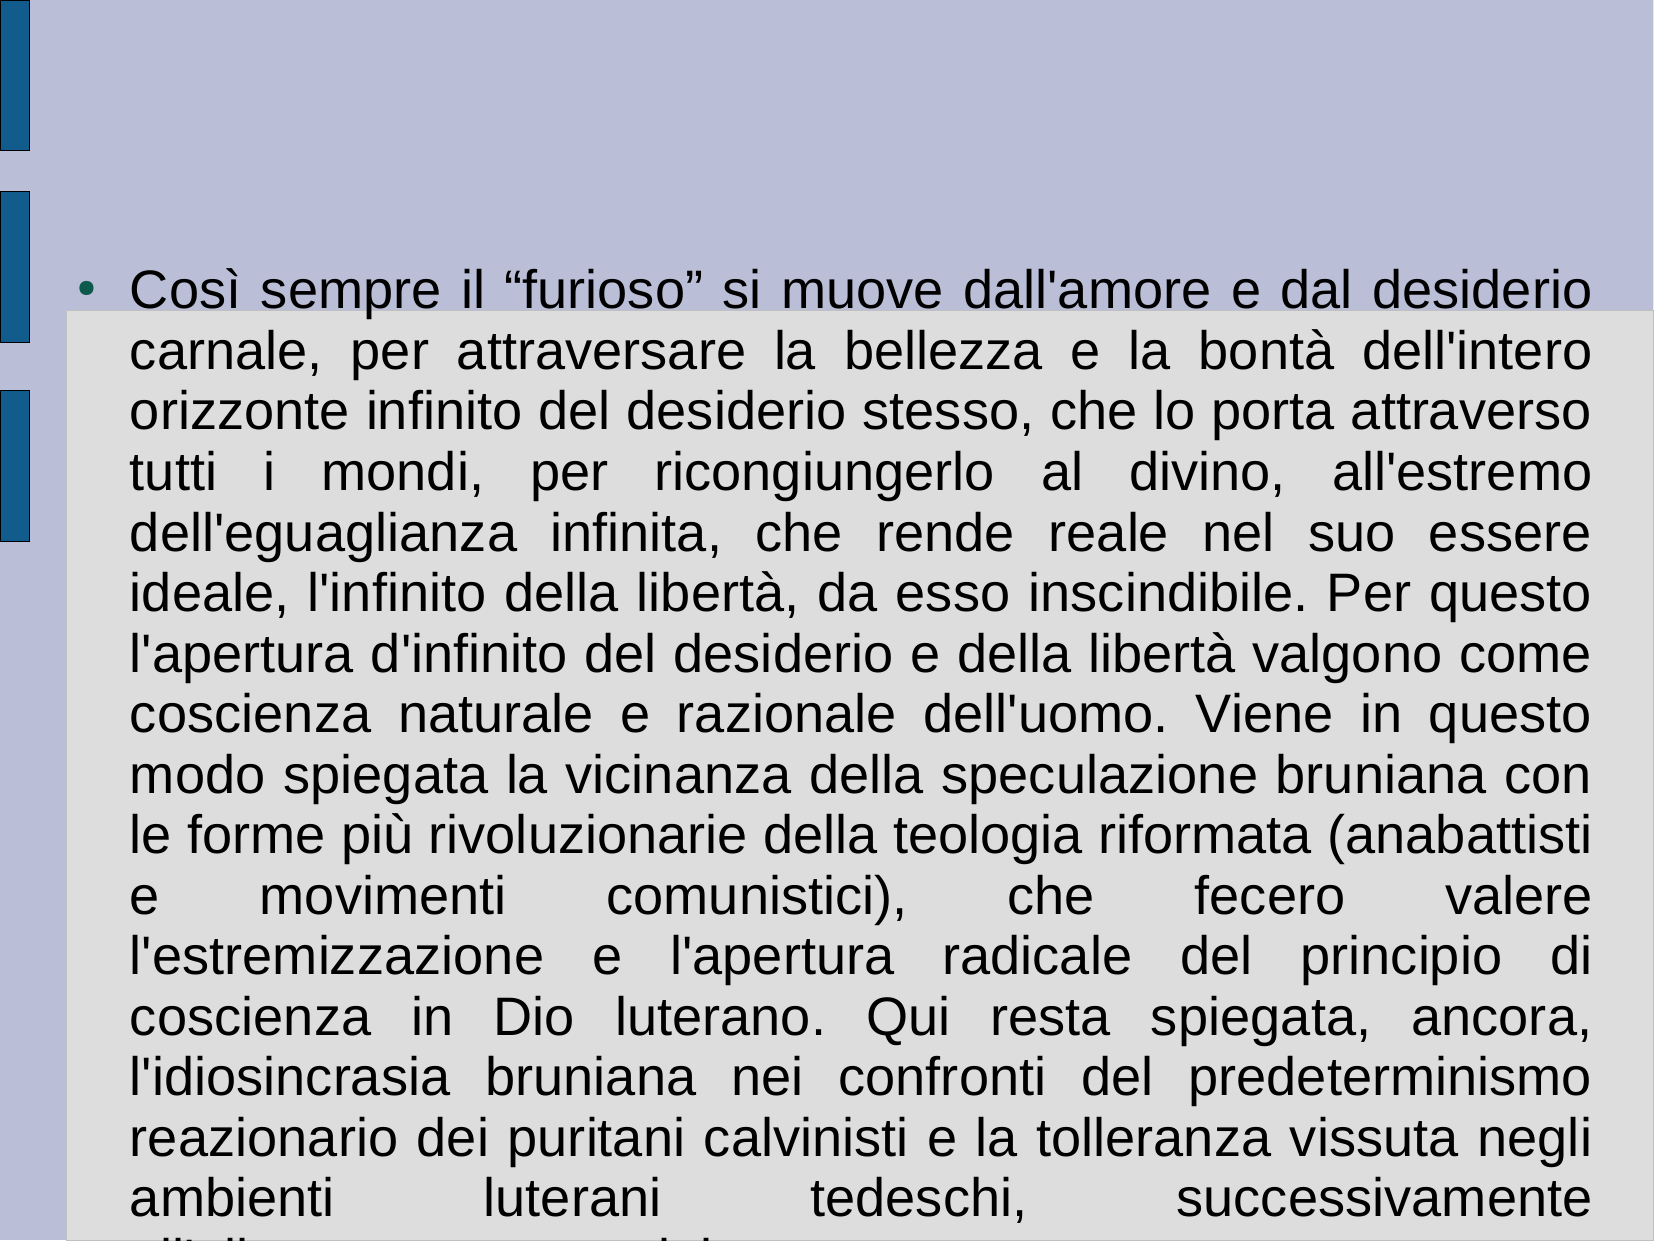

#
Così sempre il “furioso” si muove dall'amore e dal desiderio carnale, per attraversare la bellezza e la bontà dell'intero orizzonte infinito del desiderio stesso, che lo porta attraverso tutti i mondi, per ricongiungerlo al divino, all'estremo dell'eguaglianza infinita, che rende reale nel suo essere ideale, l'infinito della libertà, da esso inscindibile. Per questo l'apertura d'infinito del desiderio e della libertà valgono come coscienza naturale e razionale dell'uomo. Viene in questo modo spiegata la vicinanza della speculazione bruniana con le forme più rivoluzionarie della teologia riformata (anabattisti e movimenti comunistici), che fecero valere l'estremizzazione e l'apertura radicale del principio di coscienza in Dio luterano. Qui resta spiegata, ancora, l'idiosincrasia bruniana nei confronti del predeterminismo reazionario dei puritani calvinisti e la tolleranza vissuta negli ambienti luterani tedeschi, successivamente all'allontanamento parigino.